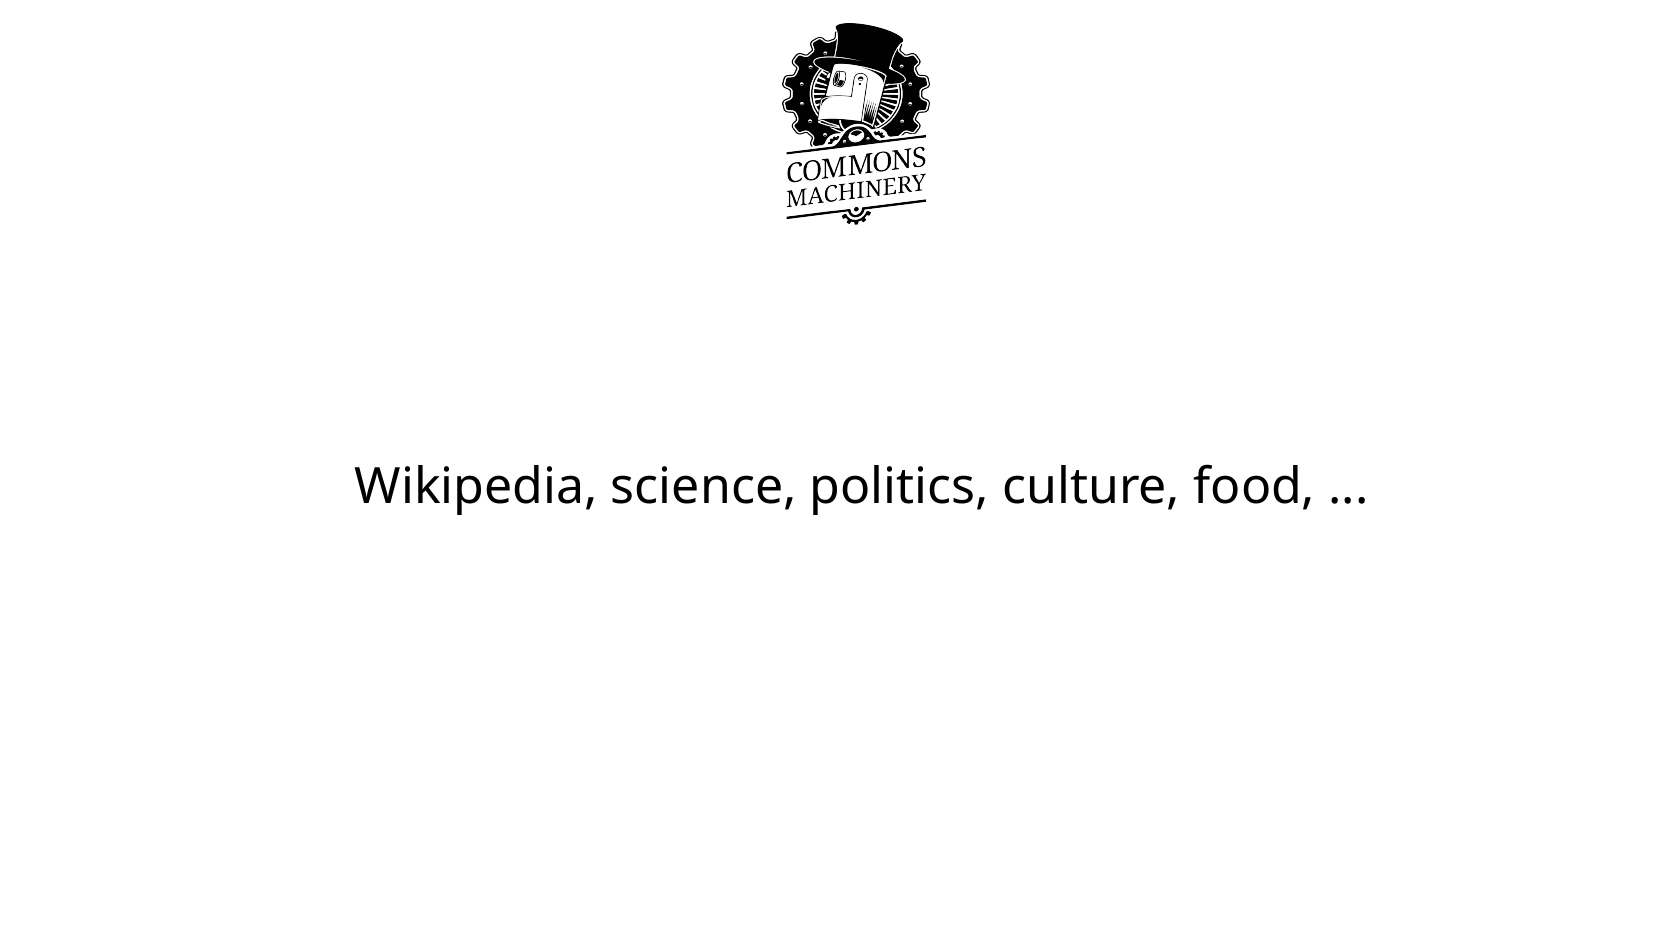

#
Wikipedia, science, politics, culture, food, ...